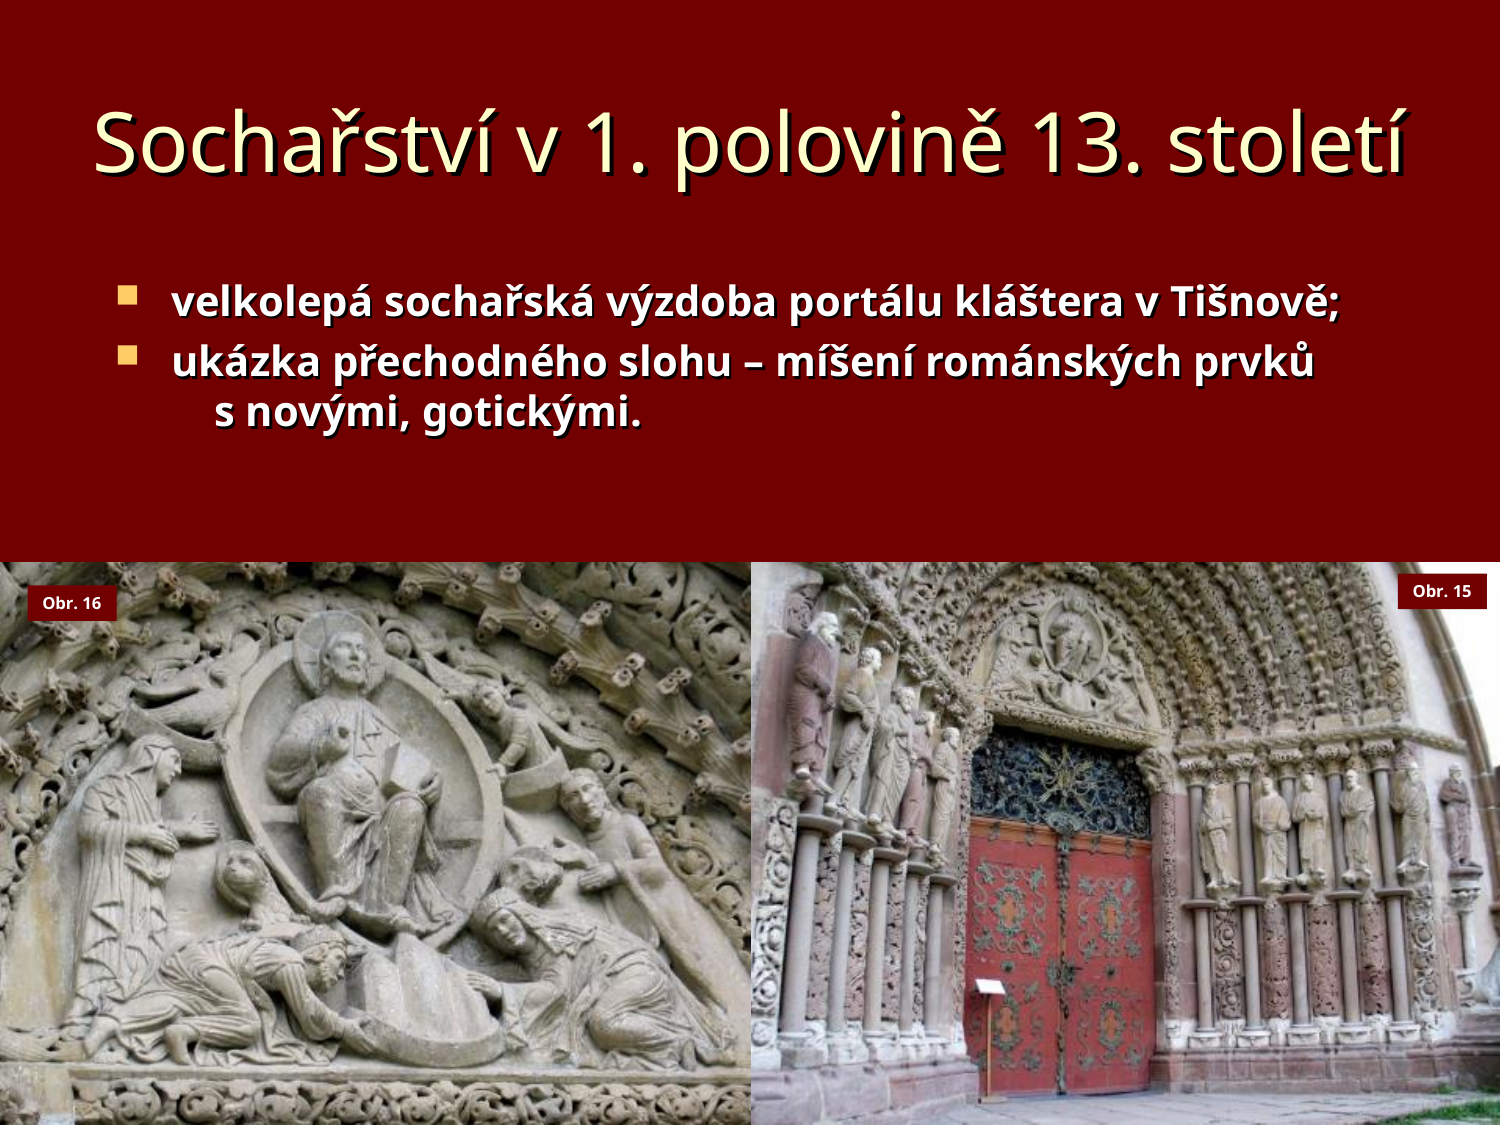

# Sochařství v 1. polovině 13. století
velkolepá sochařská výzdoba portálu kláštera v Tišnově;
ukázka přechodného slohu – míšení románských prvků s novými, gotickými.
Obr. 15
Obr. 16